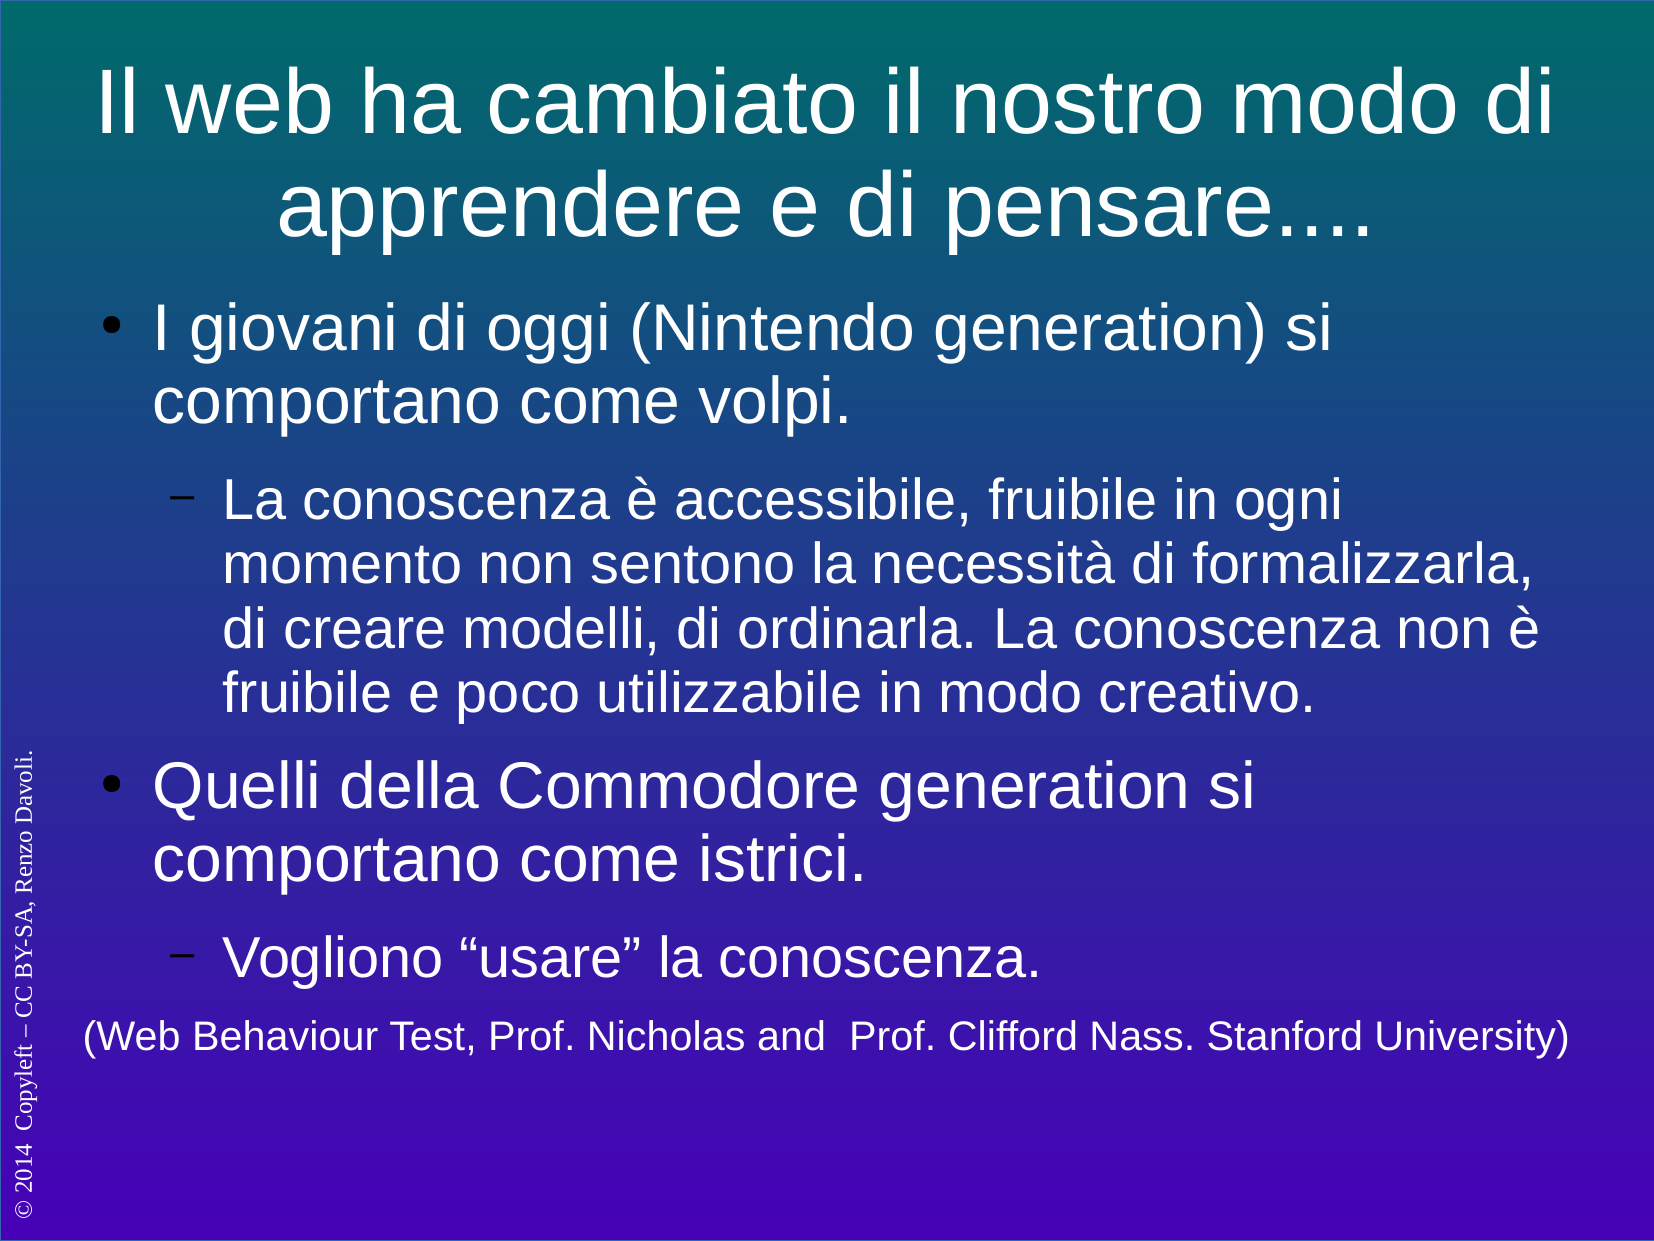

# Il web ha cambiato il nostro modo di apprendere e di pensare....
I giovani di oggi (Nintendo generation) si comportano come volpi.
La conoscenza è accessibile, fruibile in ogni momento non sentono la necessità di formalizzarla, di creare modelli, di ordinarla. La conoscenza non è fruibile e poco utilizzabile in modo creativo.
Quelli della Commodore generation si comportano come istrici.
Vogliono “usare” la conoscenza.
(Web Behaviour Test, Prof. Nicholas and Prof. Clifford Nass. Stanford University)